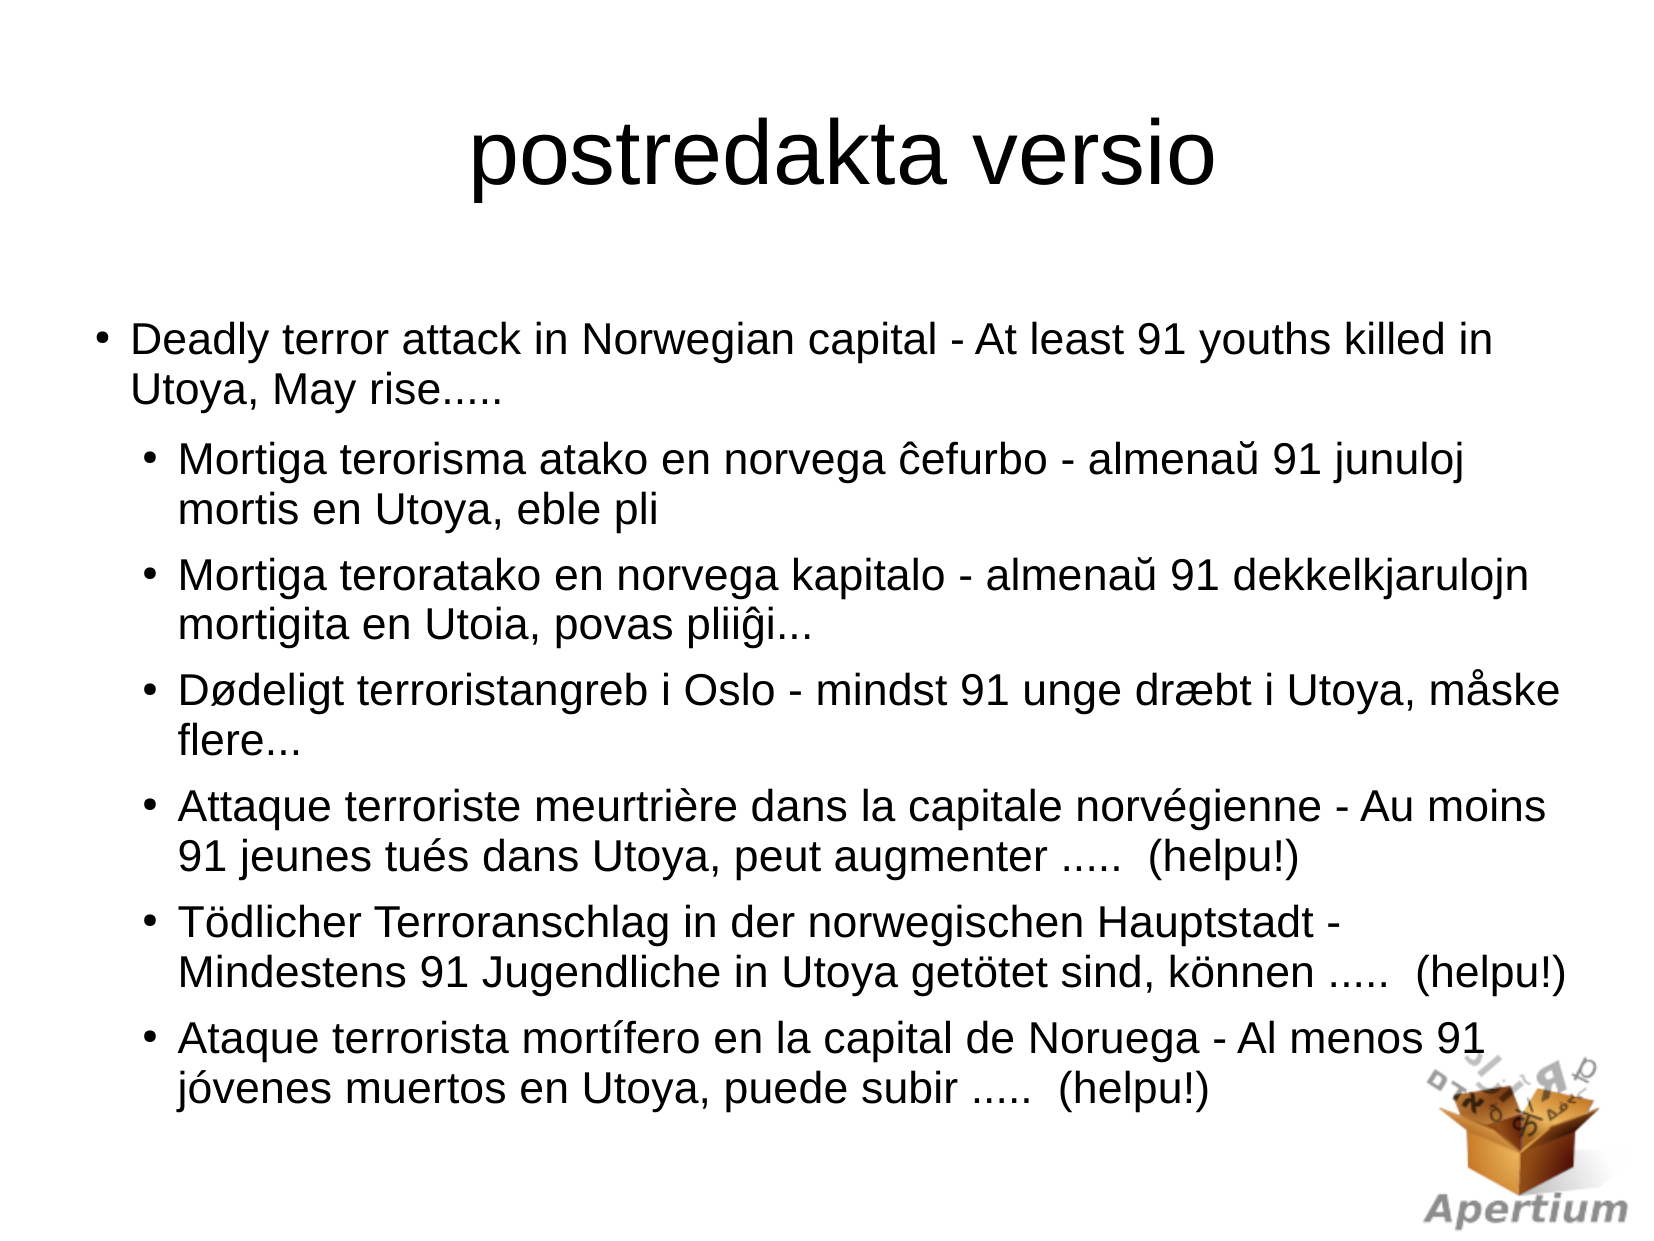

# postredakta versio
Deadly terror attack in Norwegian capital - At least 91 youths killed in Utoya, May rise.....
Mortiga terorisma atako en norvega ĉefurbo - almenaŭ 91 junuloj mortis en Utoya, eble pli
Mortiga teroratako en norvega kapitalo - almenaŭ 91 dekkelkjarulojn mortigita en Utoia, povas pliiĝi...
Dødeligt terroristangreb i Oslo - mindst 91 unge dræbt i Utoya, måske flere...
Attaque terroriste meurtrière dans la capitale norvégienne - Au moins 91 jeunes tués dans Utoya, peut augmenter ..... (helpu!)
Tödlicher Terroranschlag in der norwegischen Hauptstadt - Mindestens 91 Jugendliche in Utoya getötet sind, können ..... (helpu!)
Ataque terrorista mortífero en la capital de Noruega - Al menos 91 jóvenes muertos en Utoya, puede subir ..... (helpu!)